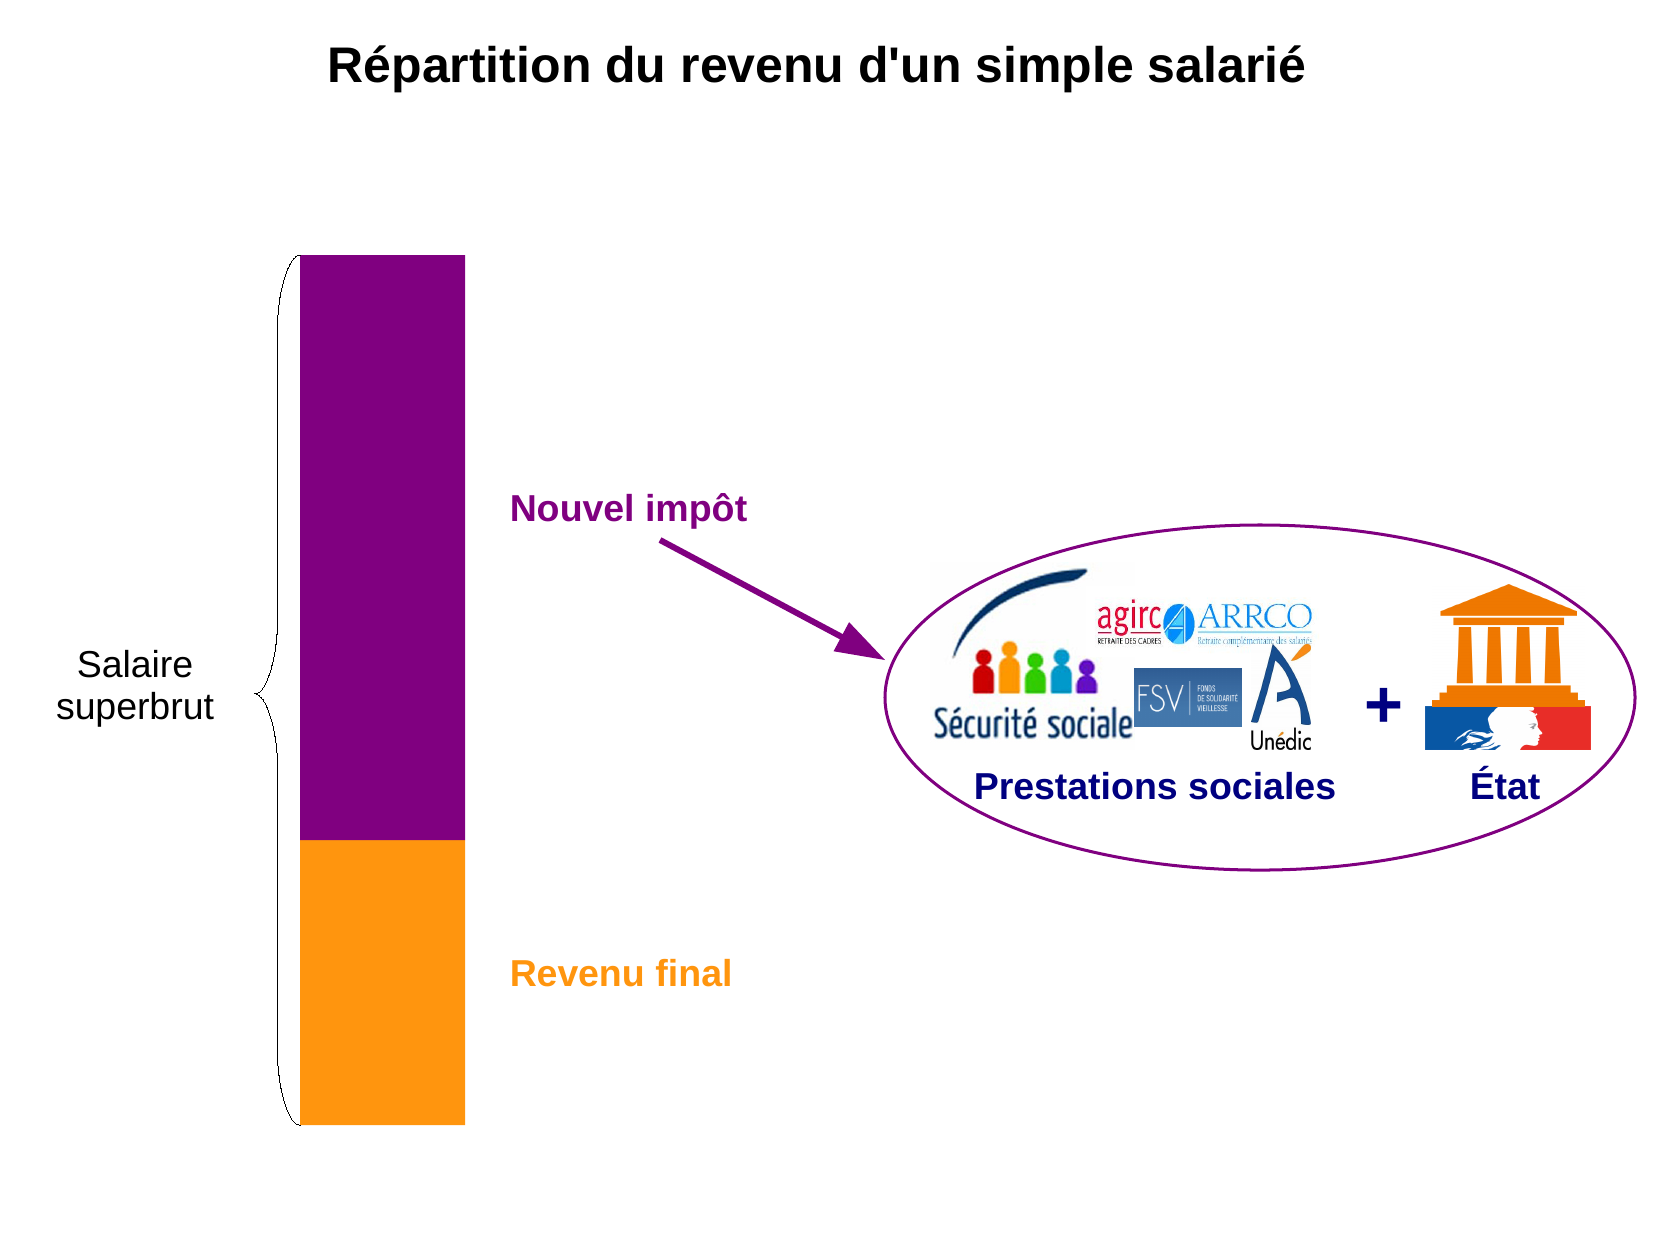

Répartition du revenu d'un simple salarié
Nouvel impôt
Salaire superbrut
+
Prestations sociales
État
Revenu final